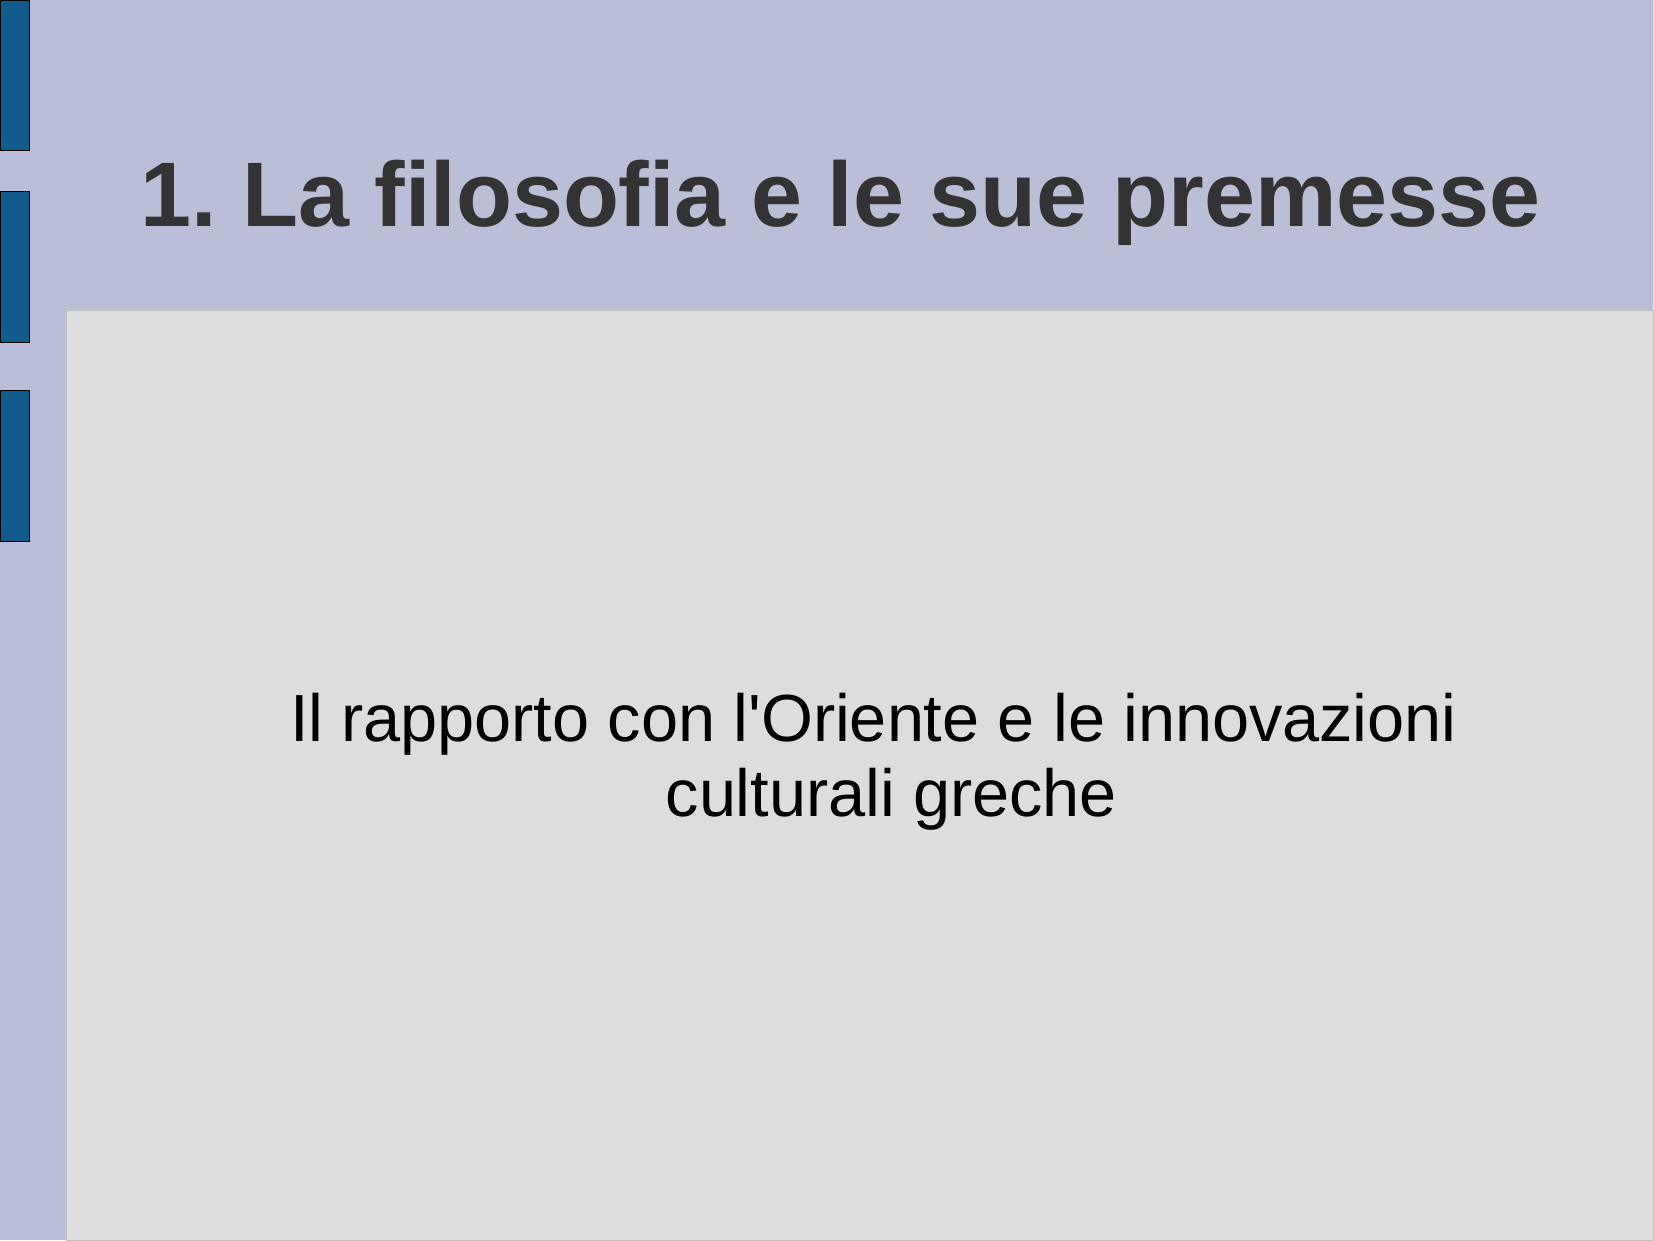

# 1. La filosofia e le sue premesse
Il rapporto con l'Oriente e le innovazioni culturali greche